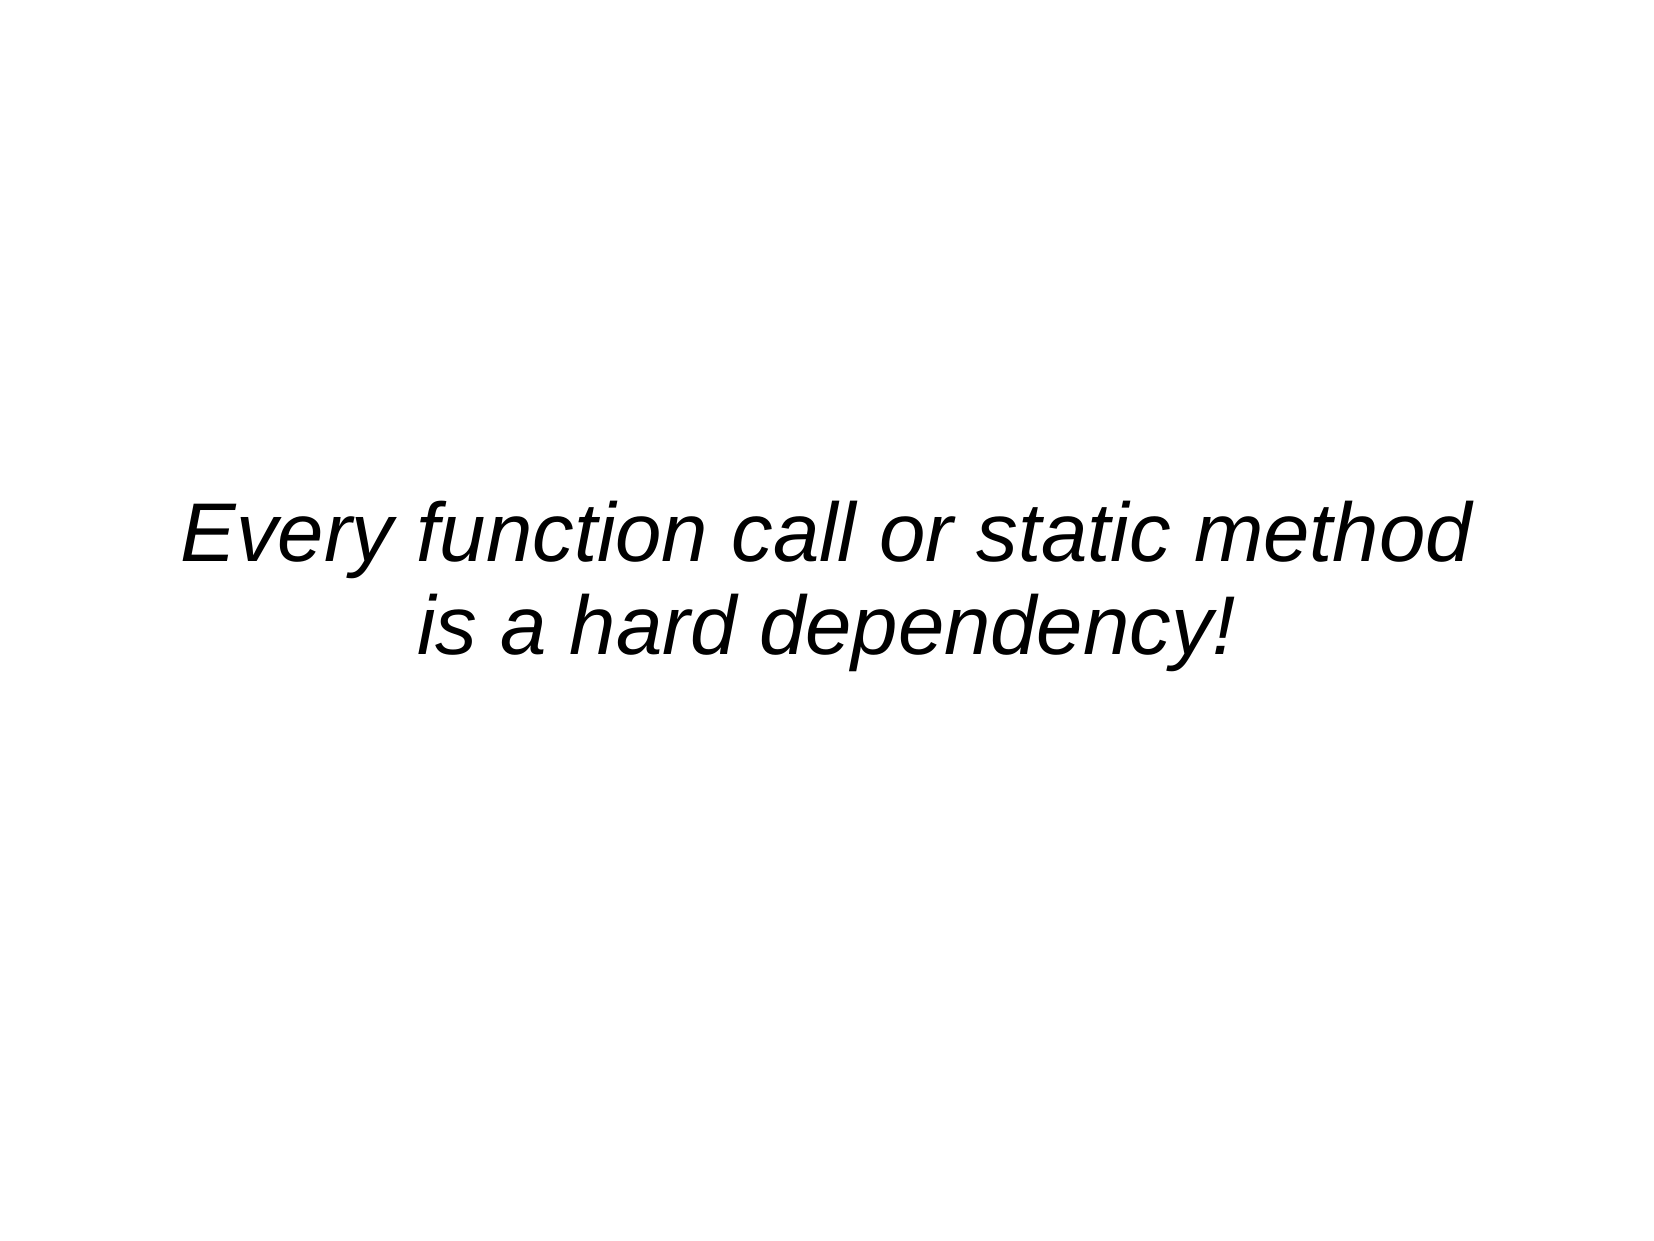

# Every function call or static method
is a hard dependency!